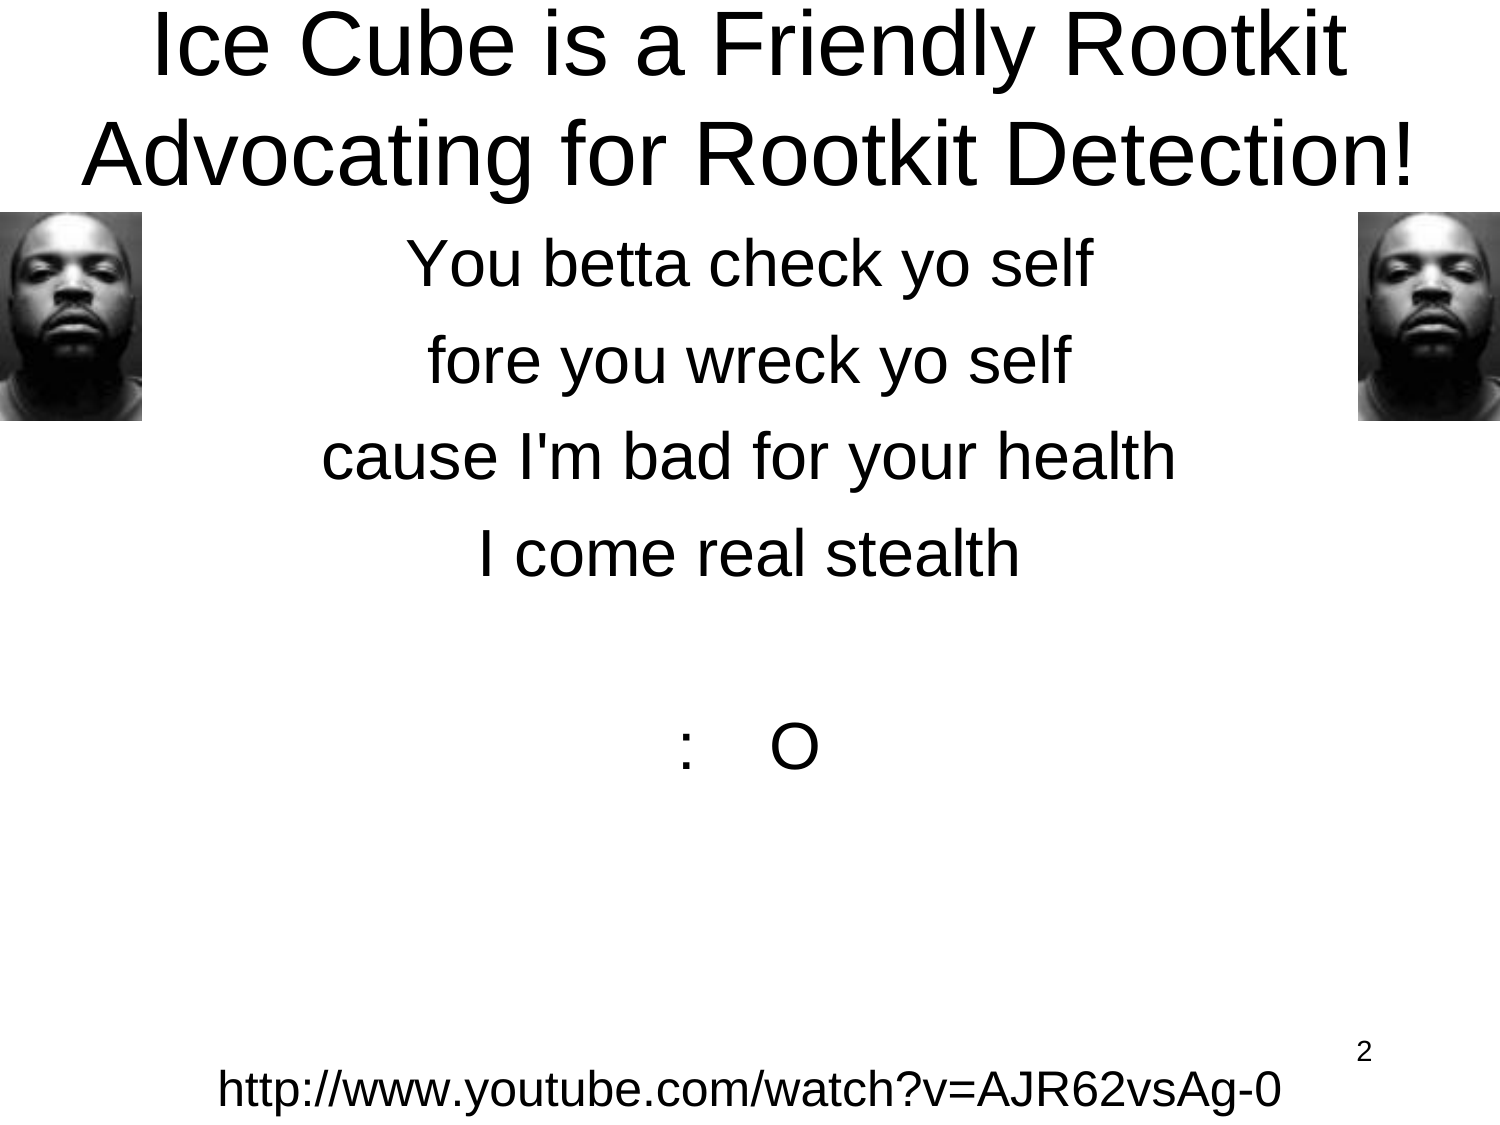

# Ice Cube is a Friendly Rootkit Advocating for Rootkit Detection!
You betta check yo self
fore you wreck yo self
cause I'm bad for your health
I come real stealth
: O
http://www.youtube.com/watch?v=AJR62vsAg-0